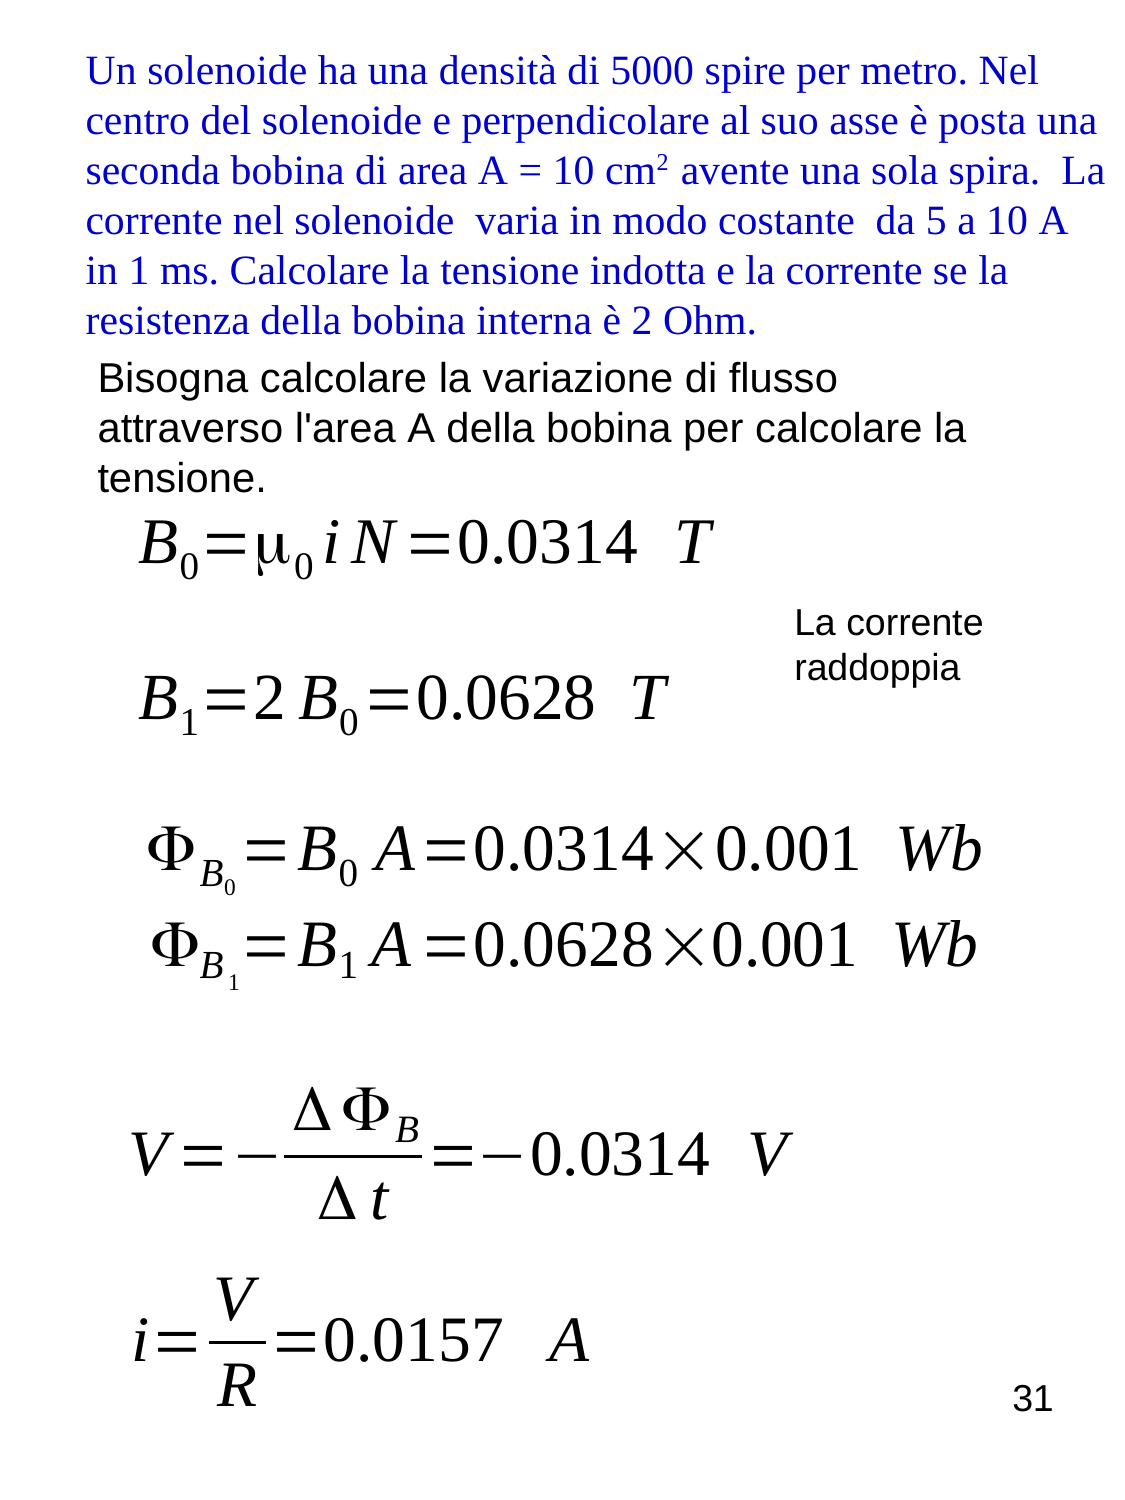

Un solenoide ha una densità di 5000 spire per metro. Nel centro del solenoide e perpendicolare al suo asse è posta una seconda bobina di area A = 10 cm2 avente una sola spira. La corrente nel solenoide varia in modo costante da 5 a 10 A in 1 ms. Calcolare la tensione indotta e la corrente se la resistenza della bobina interna è 2 Ohm.
Bisogna calcolare la variazione di flusso attraverso l'area A della bobina per calcolare la tensione.
La corrente raddoppia
P15 Magnetismo
31